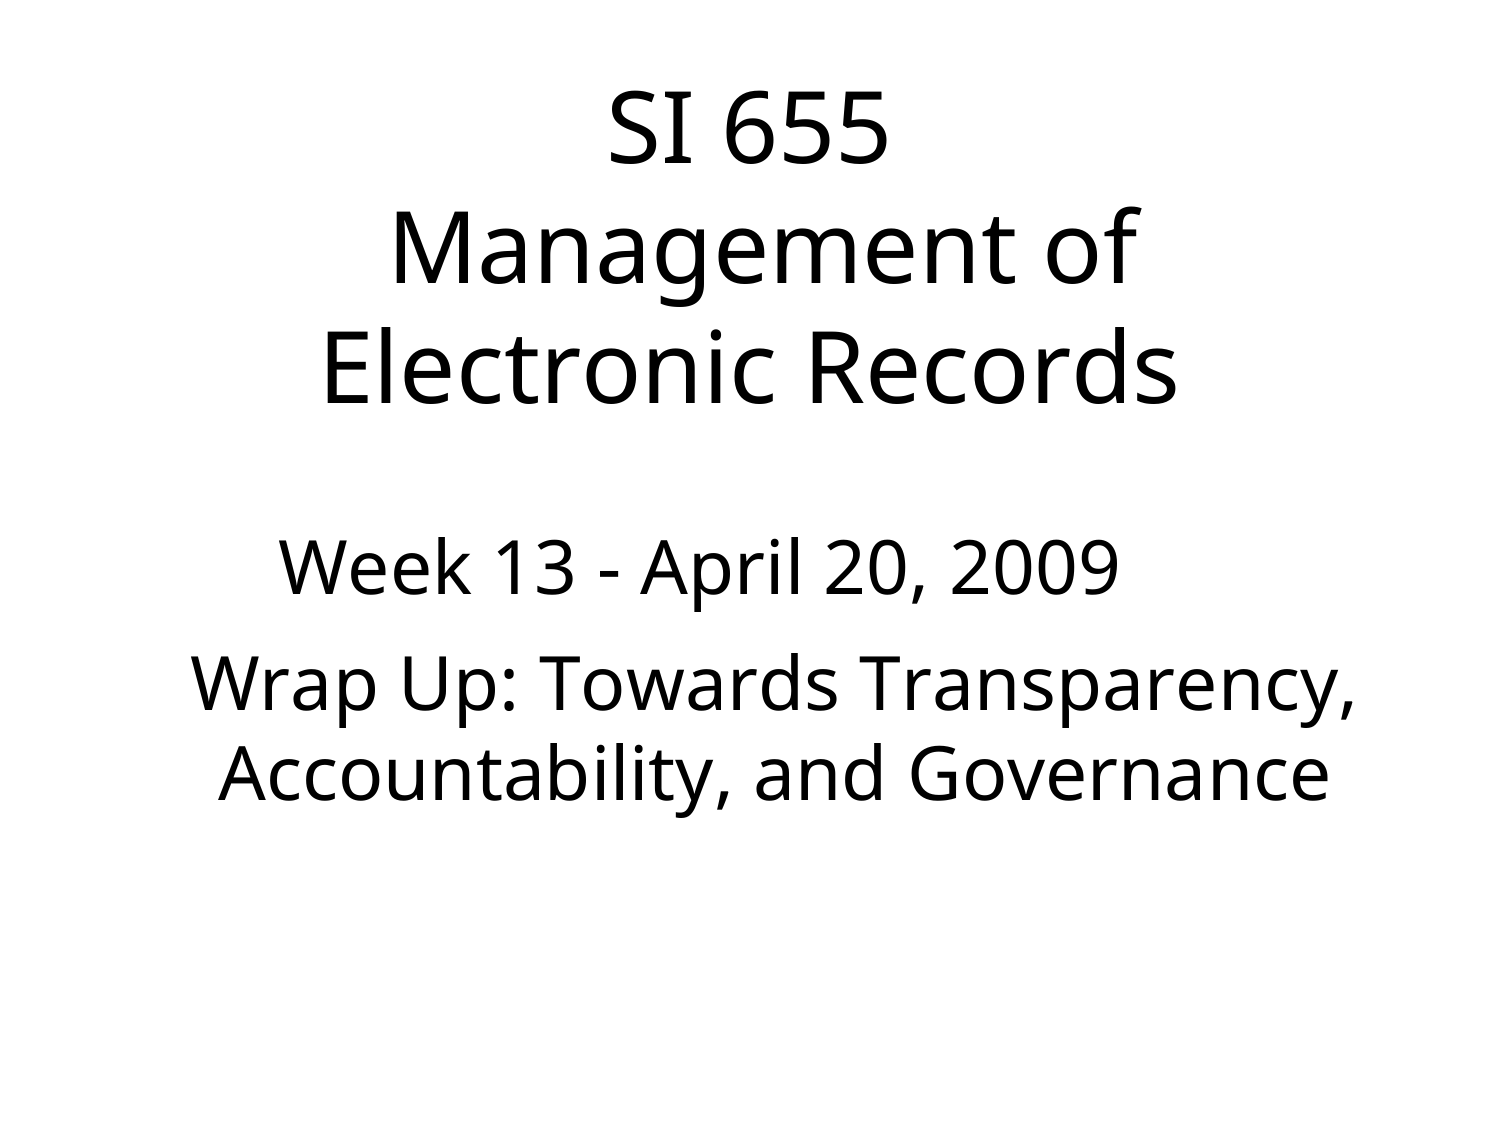

# SI 655 Management of Electronic Records
Week 13 - April 20, 2009
Wrap Up: Towards Transparency, Accountability, and Governance